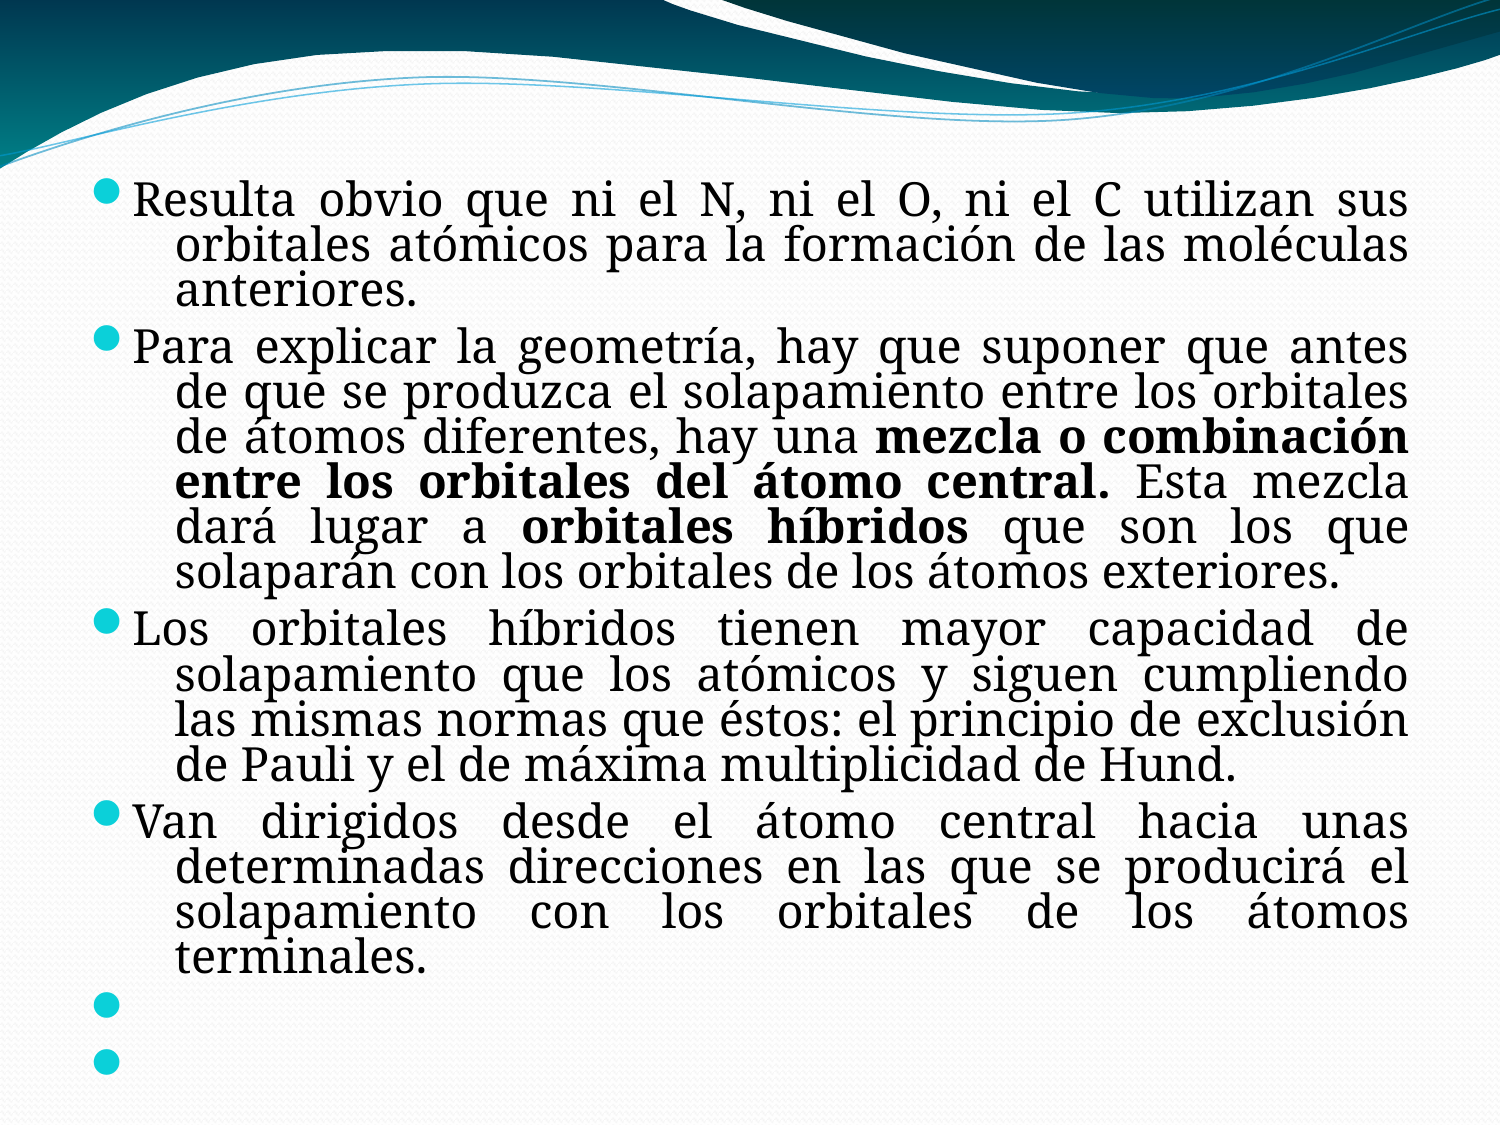

# Resulta obvio que ni el N, ni el O, ni el C utilizan sus orbitales atómicos para la formación de las moléculas anteriores.
Para explicar la geometría, hay que suponer que antes de que se produzca el solapamiento entre los orbitales de átomos diferentes, hay una mezcla o combinación entre los orbitales del átomo central. Esta mezcla dará lugar a orbitales híbridos que son los que solaparán con los orbitales de los átomos exteriores.
Los orbitales híbridos tienen mayor capacidad de solapamiento que los atómicos y siguen cumpliendo las mismas normas que éstos: el principio de exclusión de Pauli y el de máxima multiplicidad de Hund.
Van dirigidos desde el átomo central hacia unas determinadas direcciones en las que se producirá el solapamiento con los orbitales de los átomos terminales.